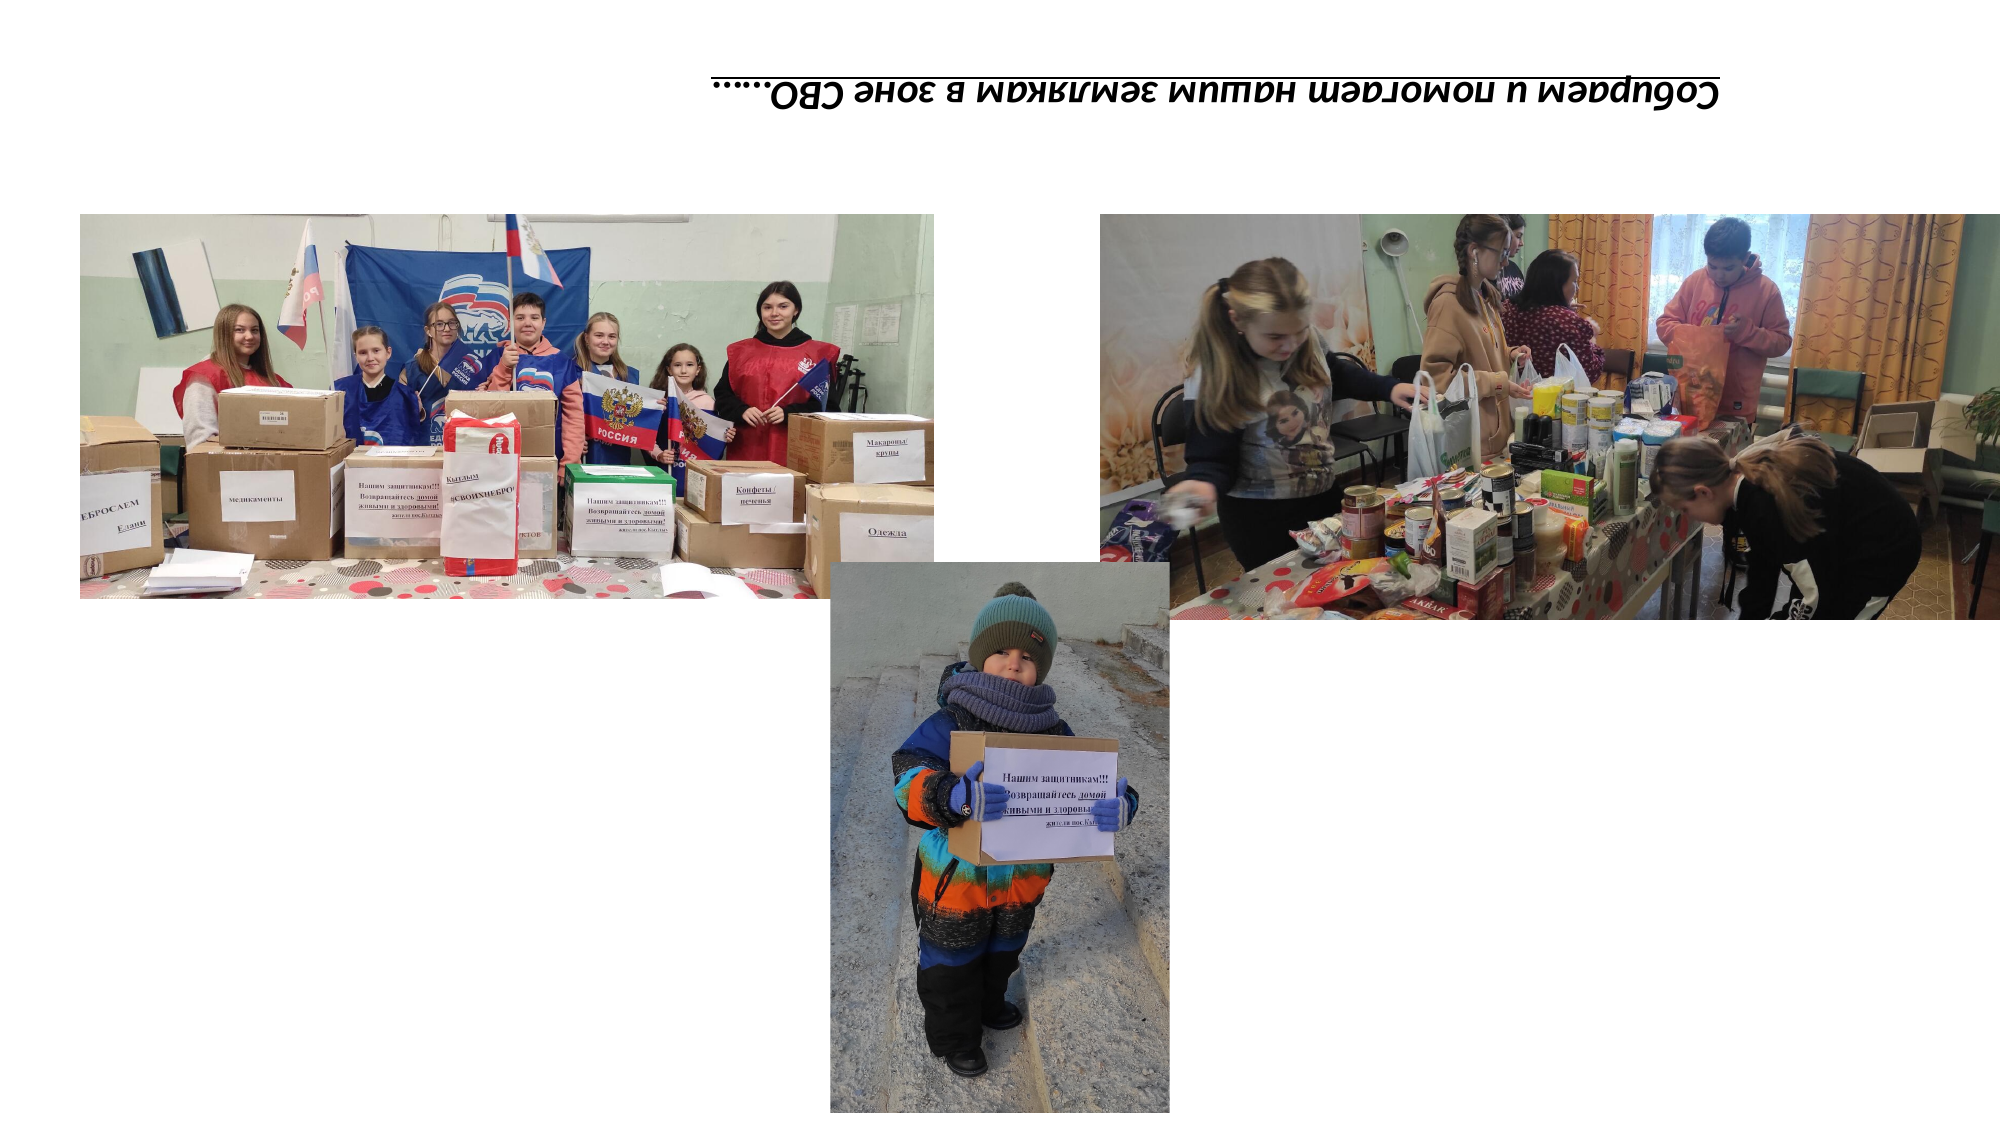

Собираем и помогает нашим землякам в зоне СВО……